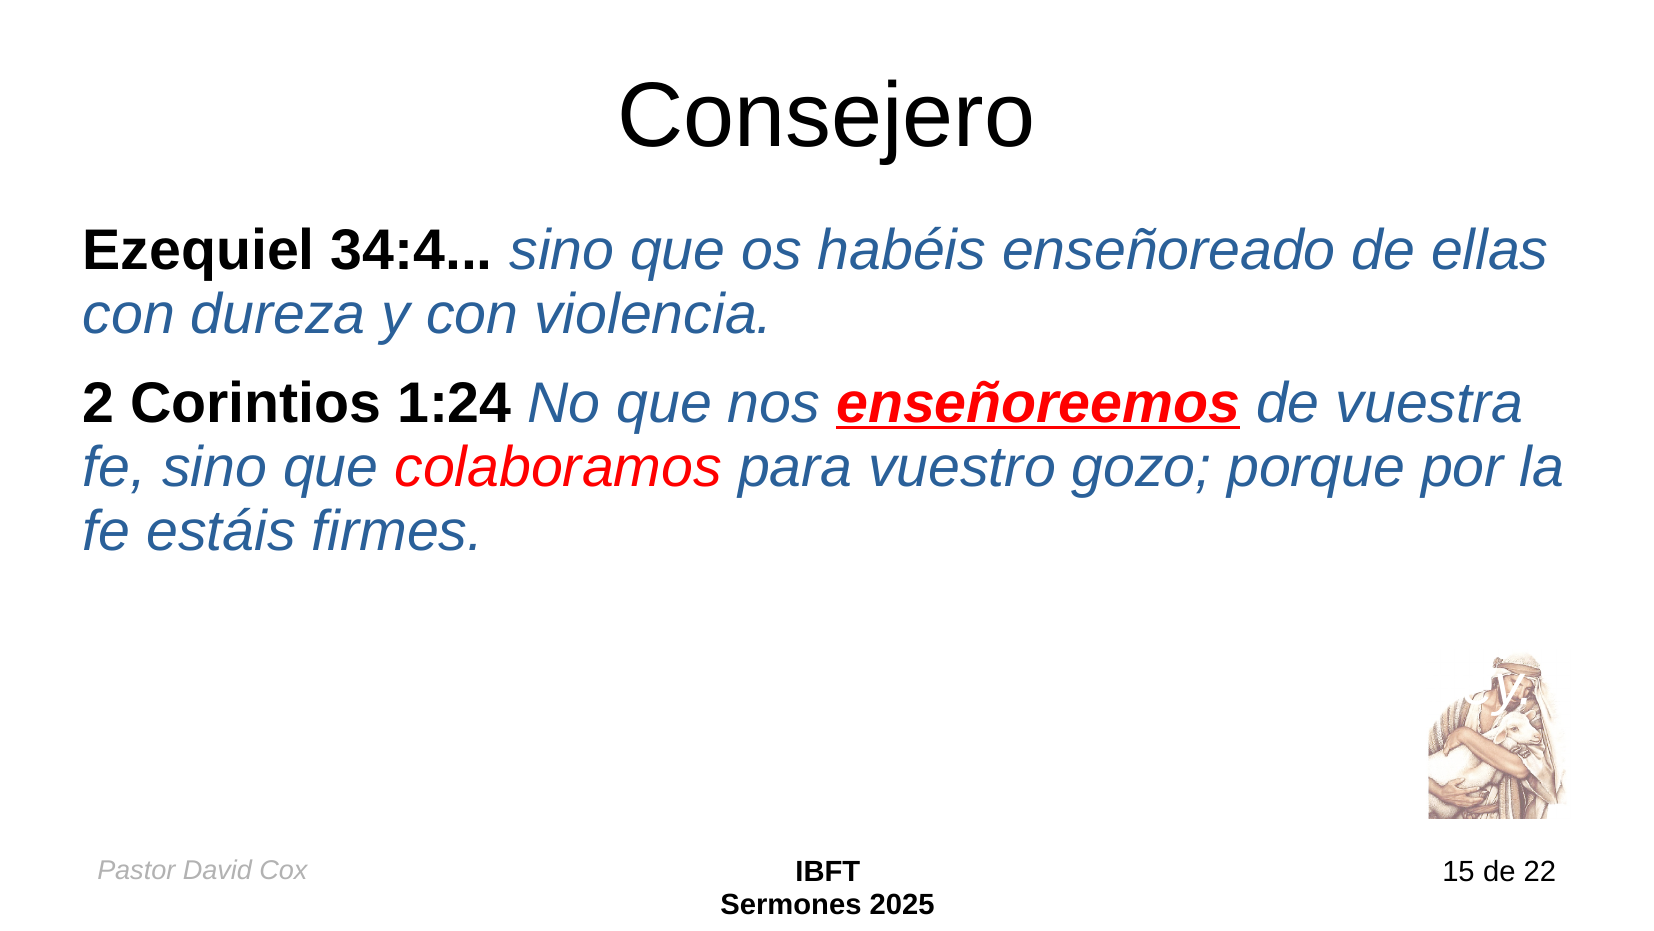

# Consejero
Ezequiel 34:4... sino que os habéis enseñoreado de ellas con dureza y con violencia.
2 Corintios 1:24 No que nos enseñoreemos de vuestra fe, sino que colaboramos para vuestro gozo; porque por la fe estáis firmes.
1 Pedro 5:3 no como teniendo señorío sobre los que están a vuestro cuidado, sino siendo ejemplos de la grey.